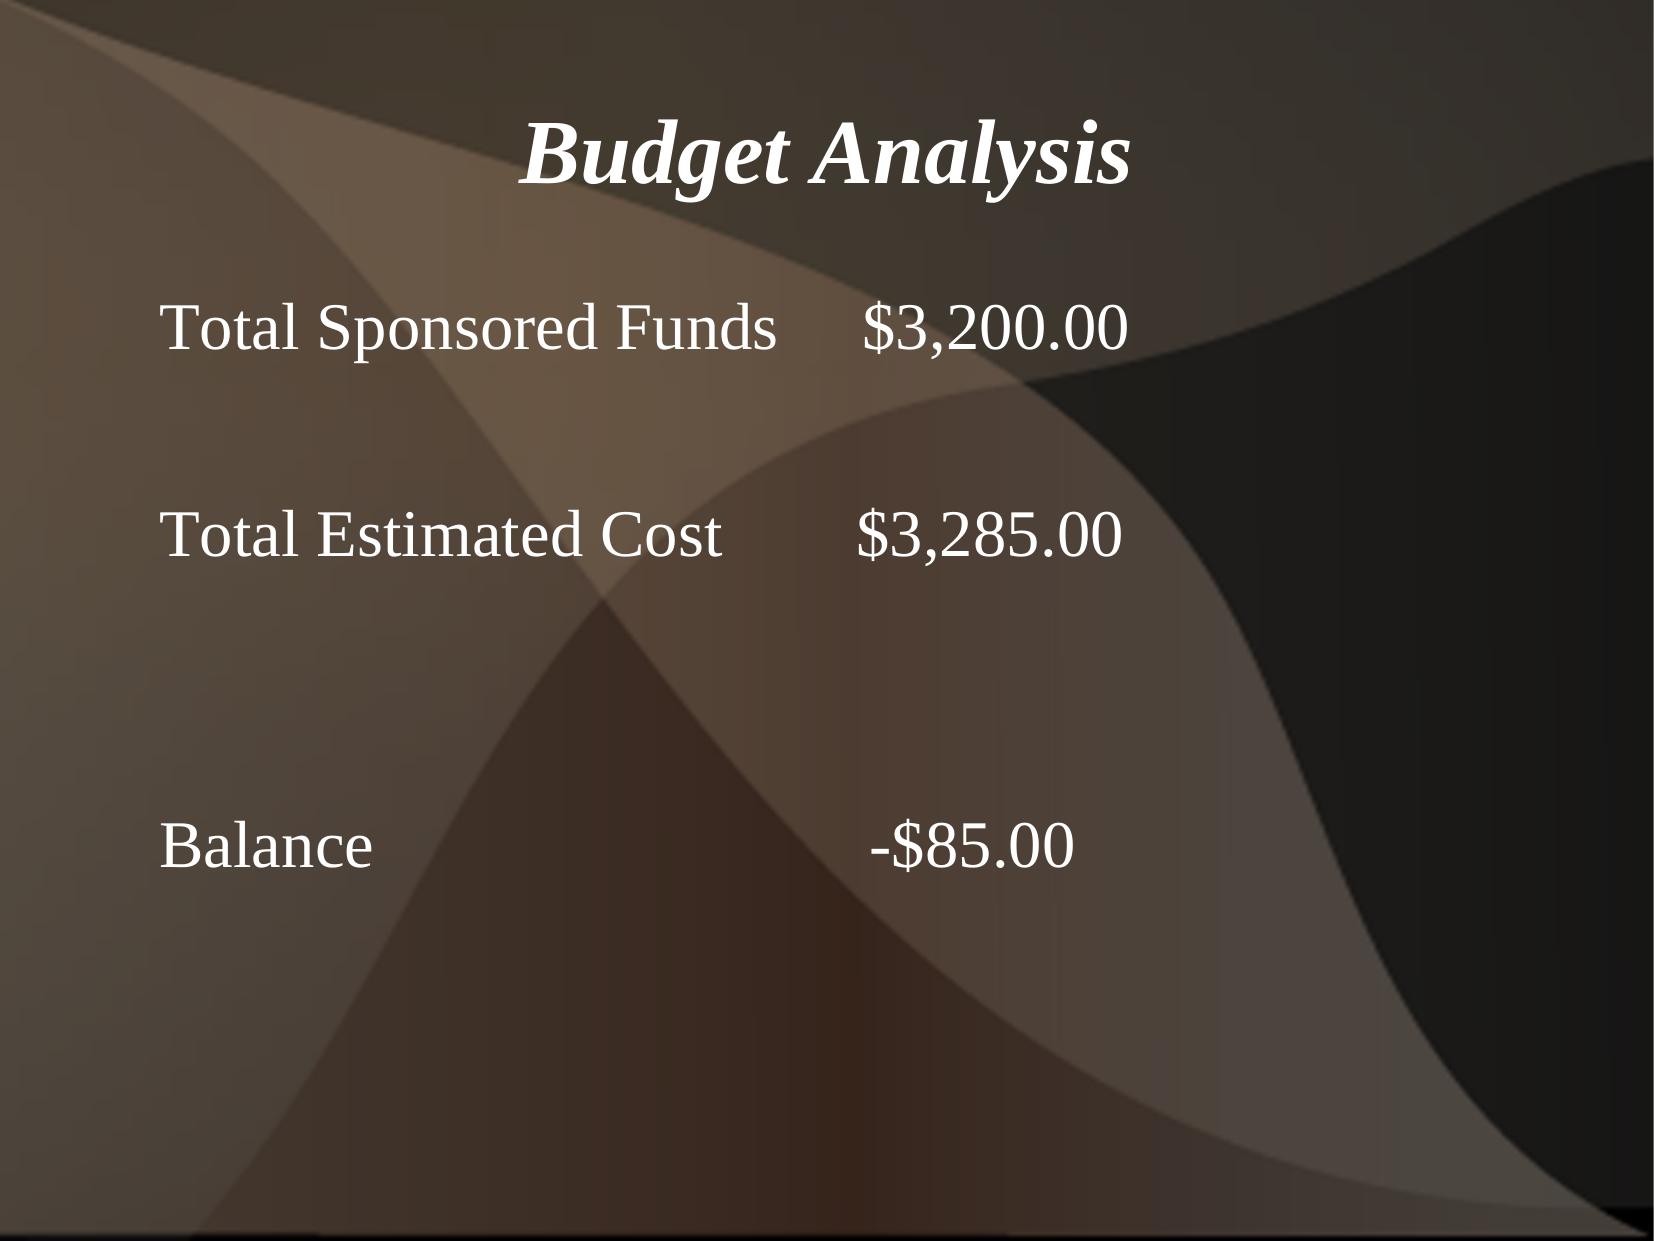

# Budget Analysis
Total Sponsored Funds $3,200.00
Total Estimated Cost $3,285.00
Balance				 -$85.00